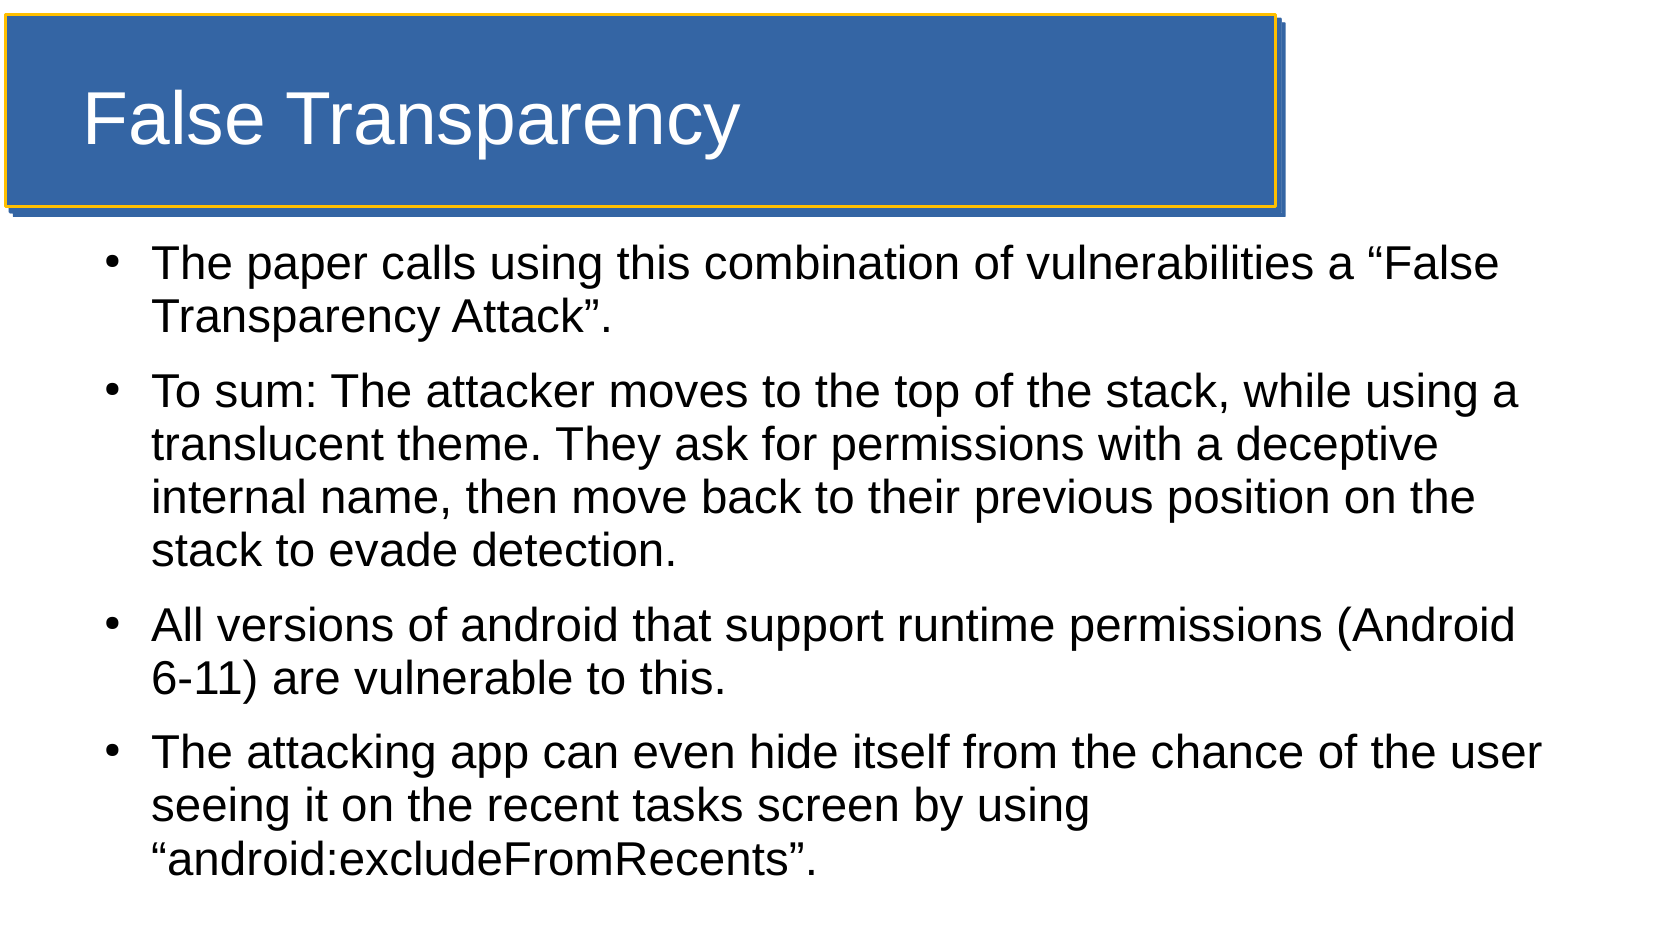

# False Transparency
The paper calls using this combination of vulnerabilities a “False Transparency Attack”.
To sum: The attacker moves to the top of the stack, while using a translucent theme. They ask for permissions with a deceptive internal name, then move back to their previous position on the stack to evade detection.
All versions of android that support runtime permissions (Android 6-11) are vulnerable to this.
The attacking app can even hide itself from the chance of the user seeing it on the recent tasks screen by using “android:excludeFromRecents”.